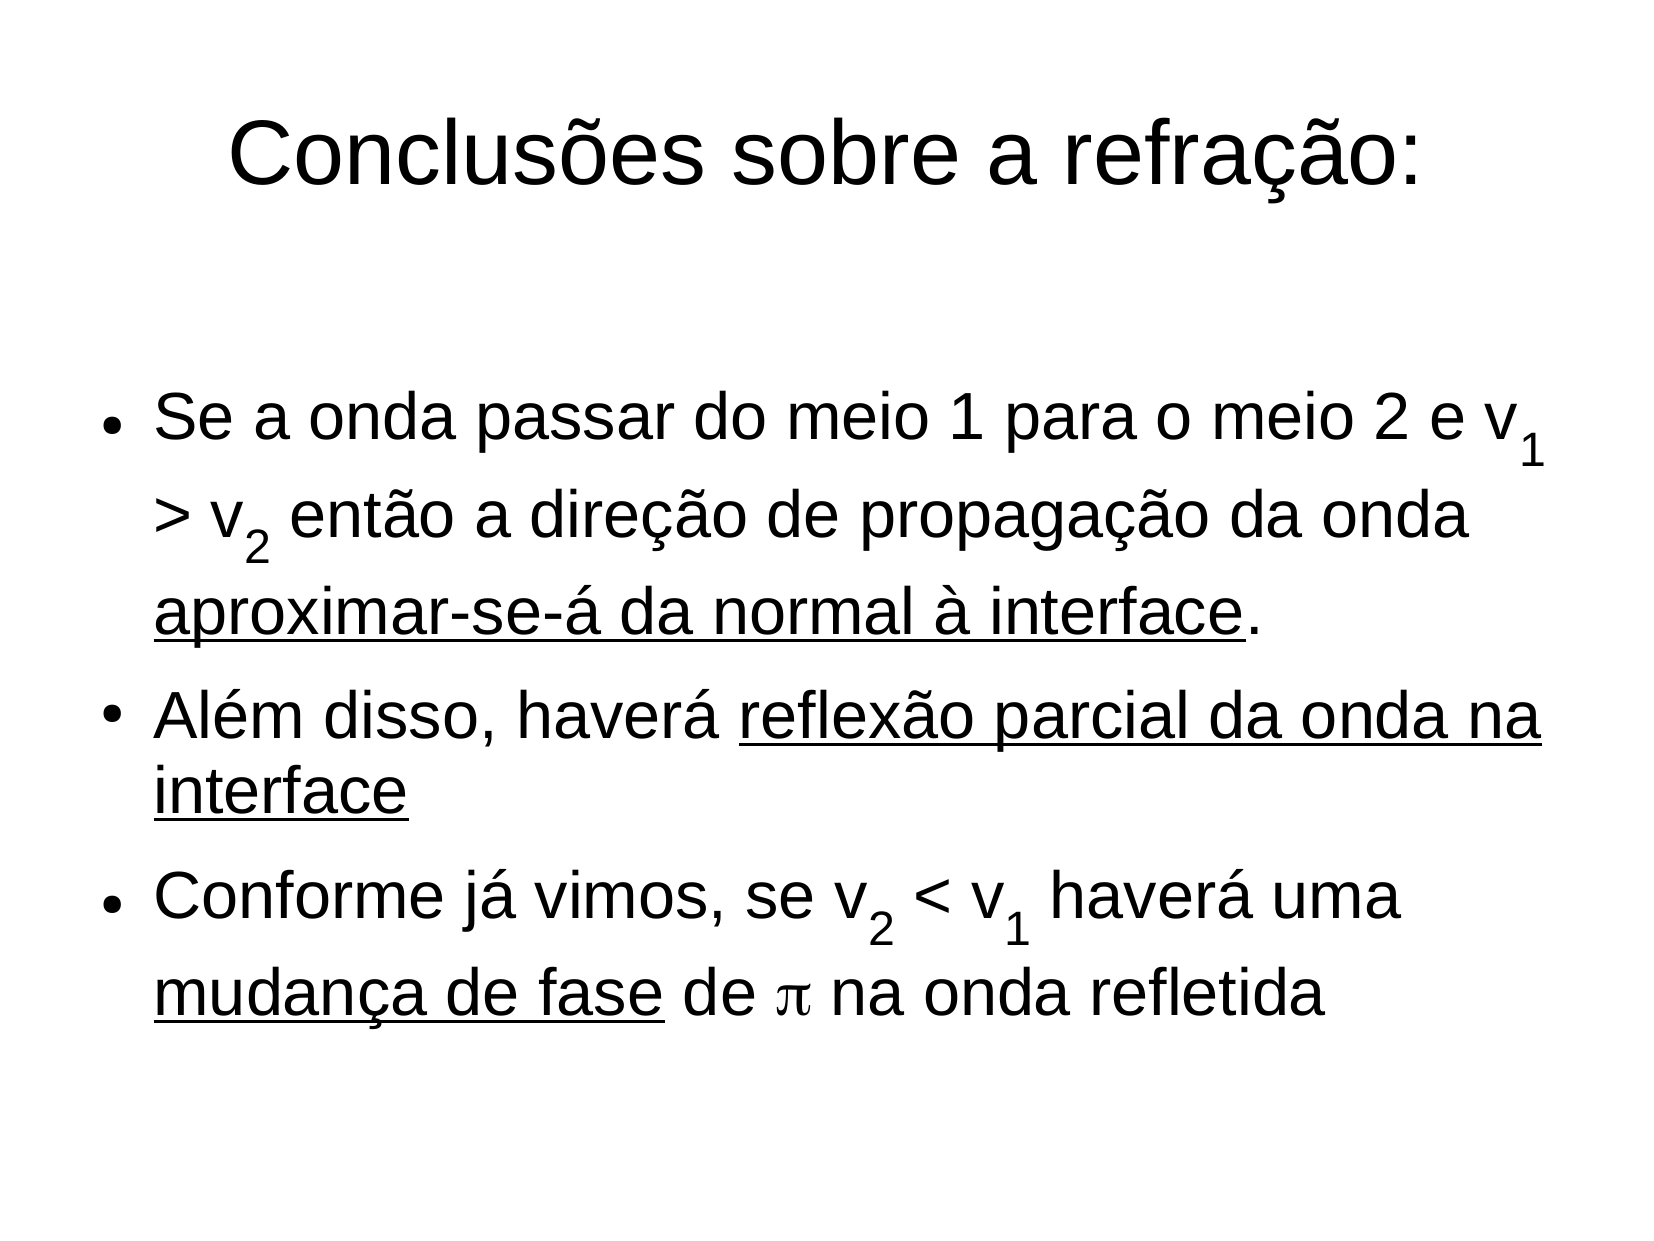

# Conclusões sobre a refração:
Se a onda passar do meio 1 para o meio 2 e v1 > v2 então a direção de propagação da onda aproximar-se-á da normal à interface.
Além disso, haverá reflexão parcial da onda na interface
Conforme já vimos, se v2 < v1 haverá uma mudança de fase de p na onda refletida